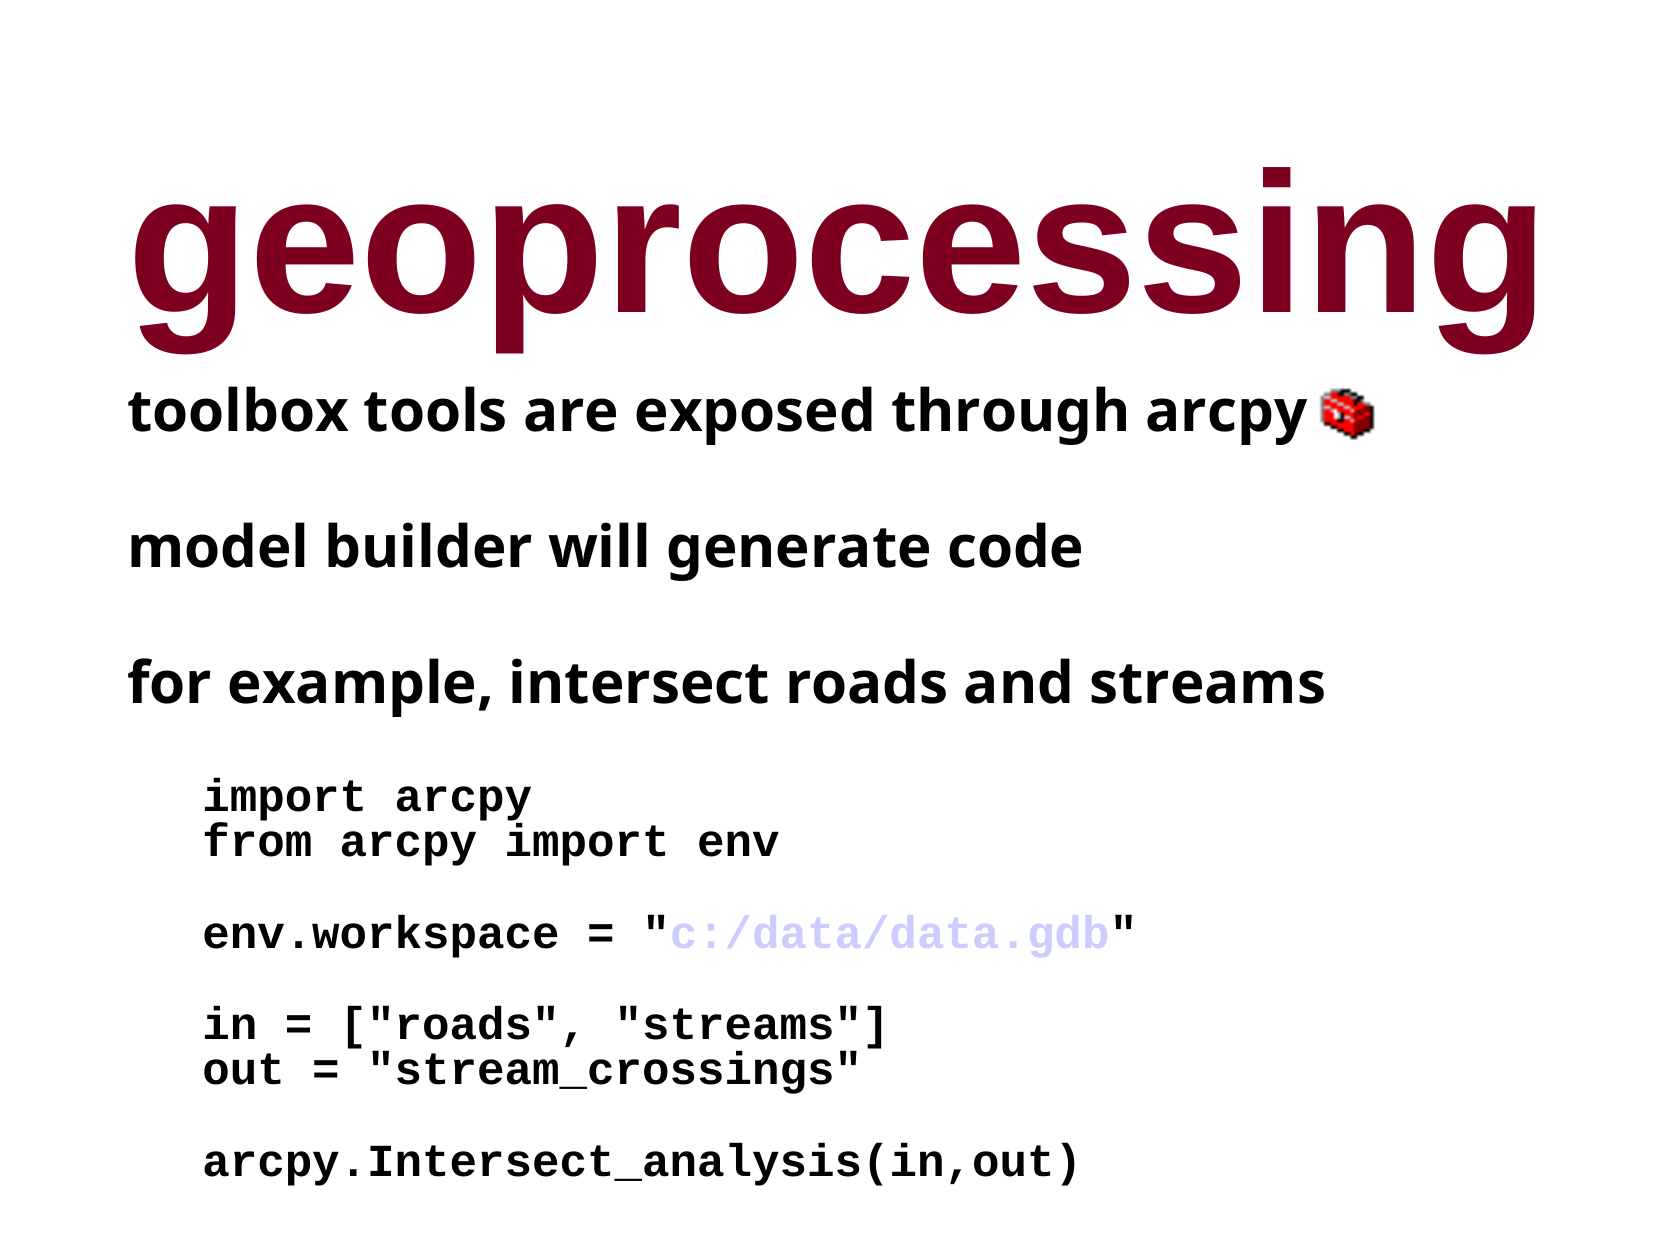

geoprocessing
toolbox tools are exposed through arcpy
model builder will generate code
for example, intersect roads and streams
	import arcpy
	from arcpy import env
	env.workspace = "c:/data/data.gdb"
	in = ["roads", "streams"]
	out = "stream_crossings"
	arcpy.Intersect_analysis(in,out)